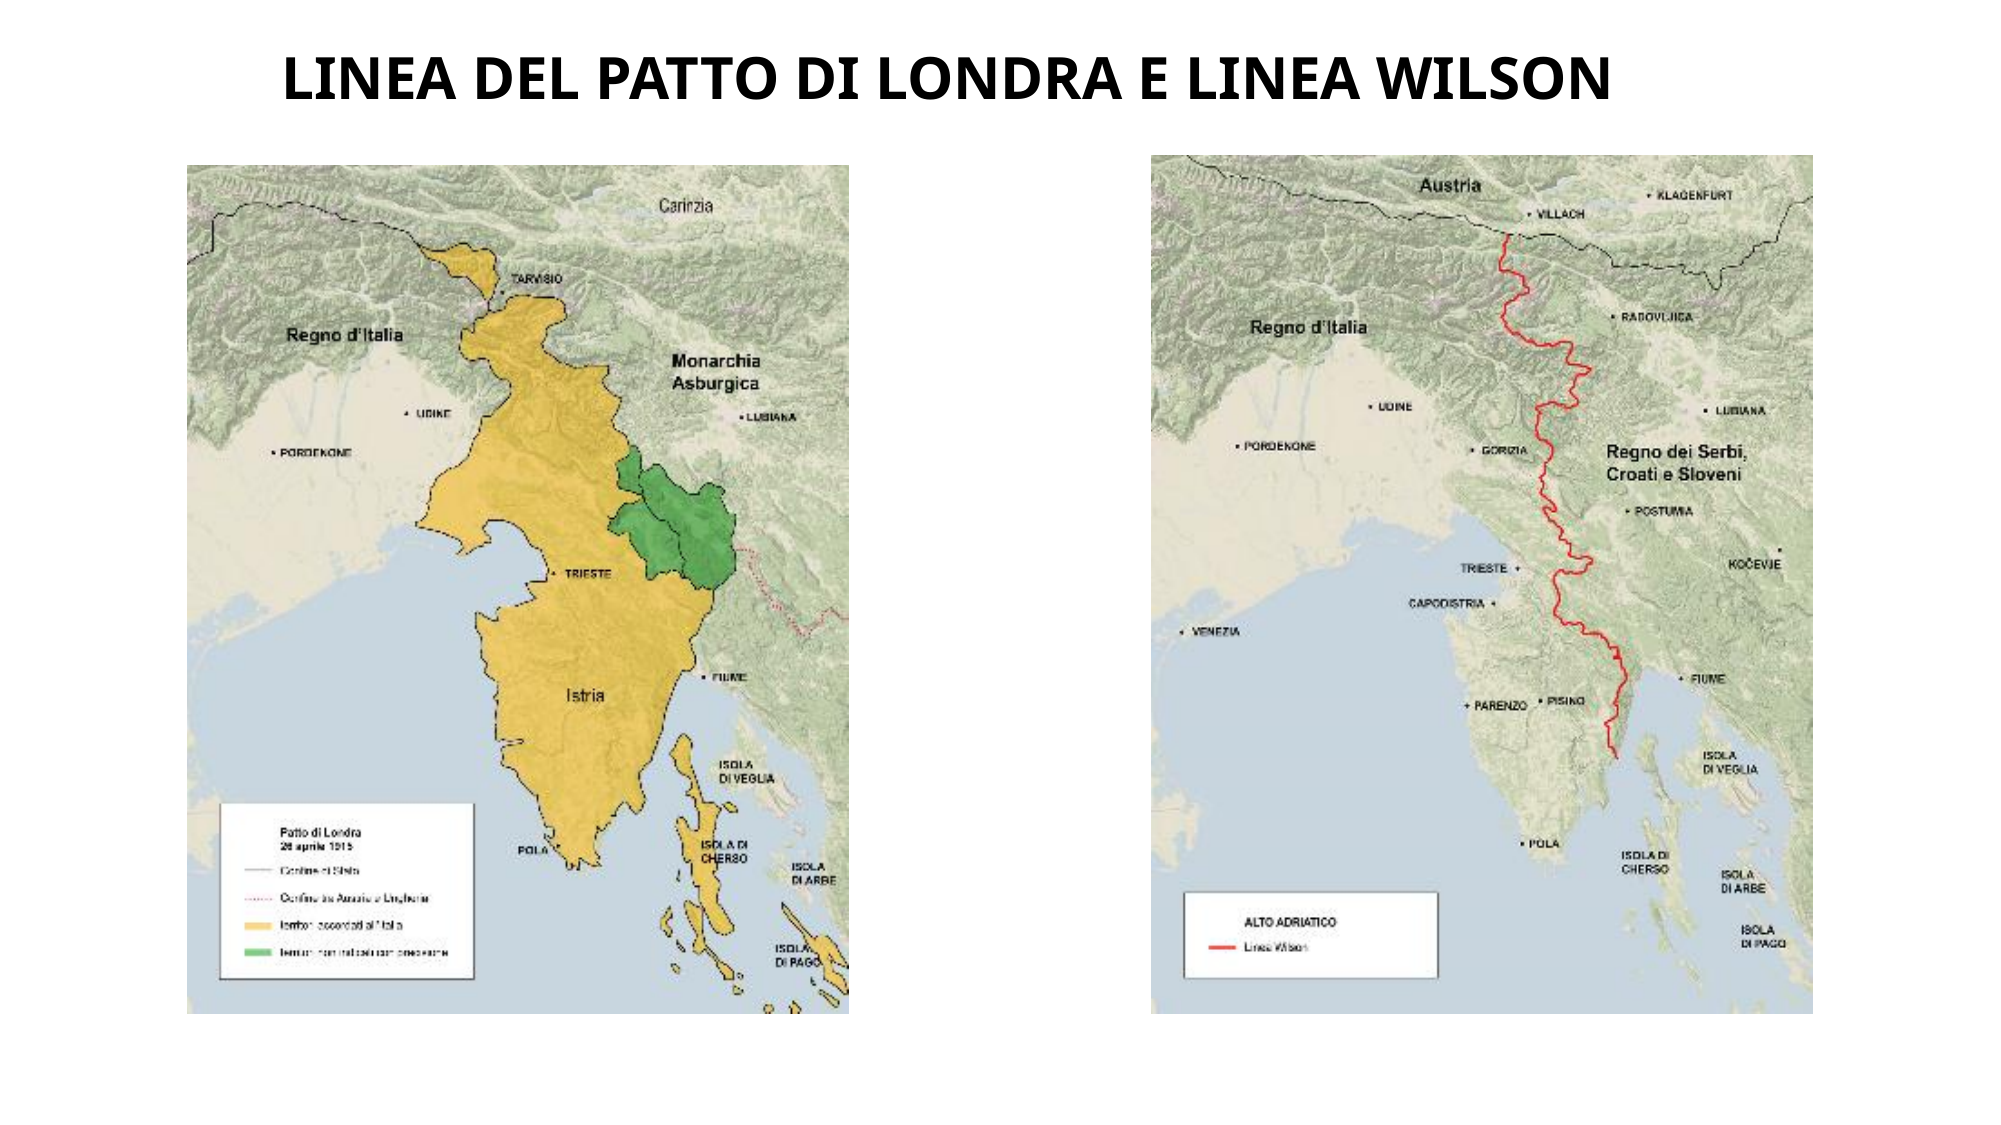

# LINEA DEL PATTO DI LONDRA E LINEA WILSON